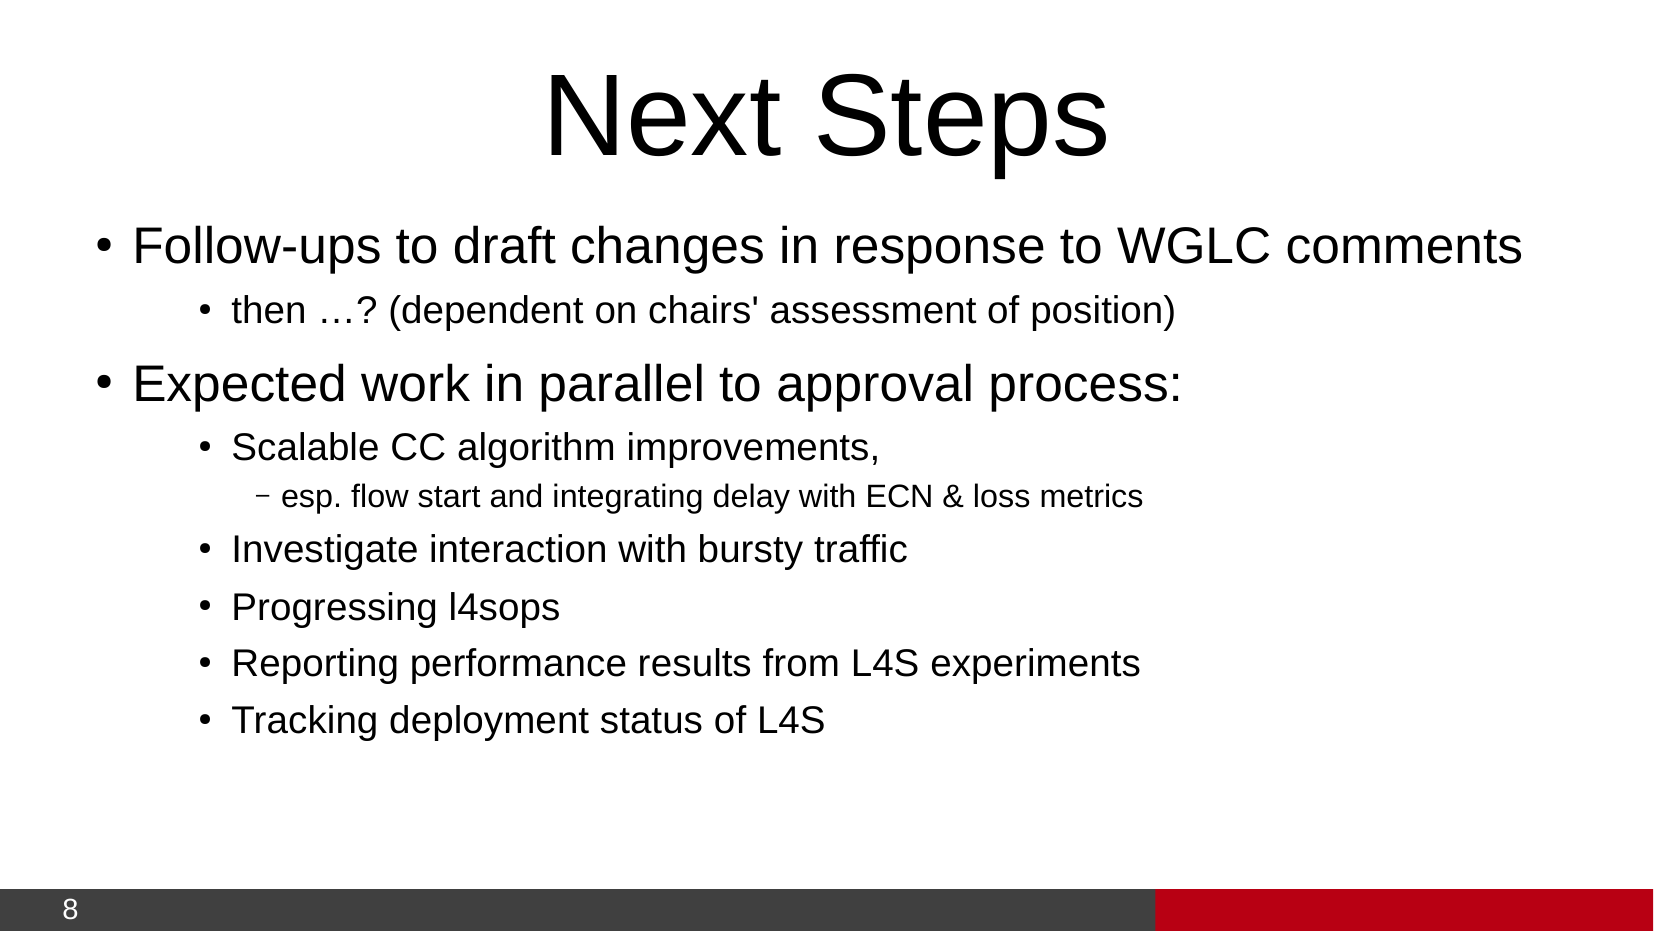

# Next Steps
Follow-ups to draft changes in response to WGLC comments
then …? (dependent on chairs' assessment of position)
Expected work in parallel to approval process:
Scalable CC algorithm improvements,
esp. flow start and integrating delay with ECN & loss metrics
Investigate interaction with bursty traffic
Progressing l4sops
Reporting performance results from L4S experiments
Tracking deployment status of L4S
8